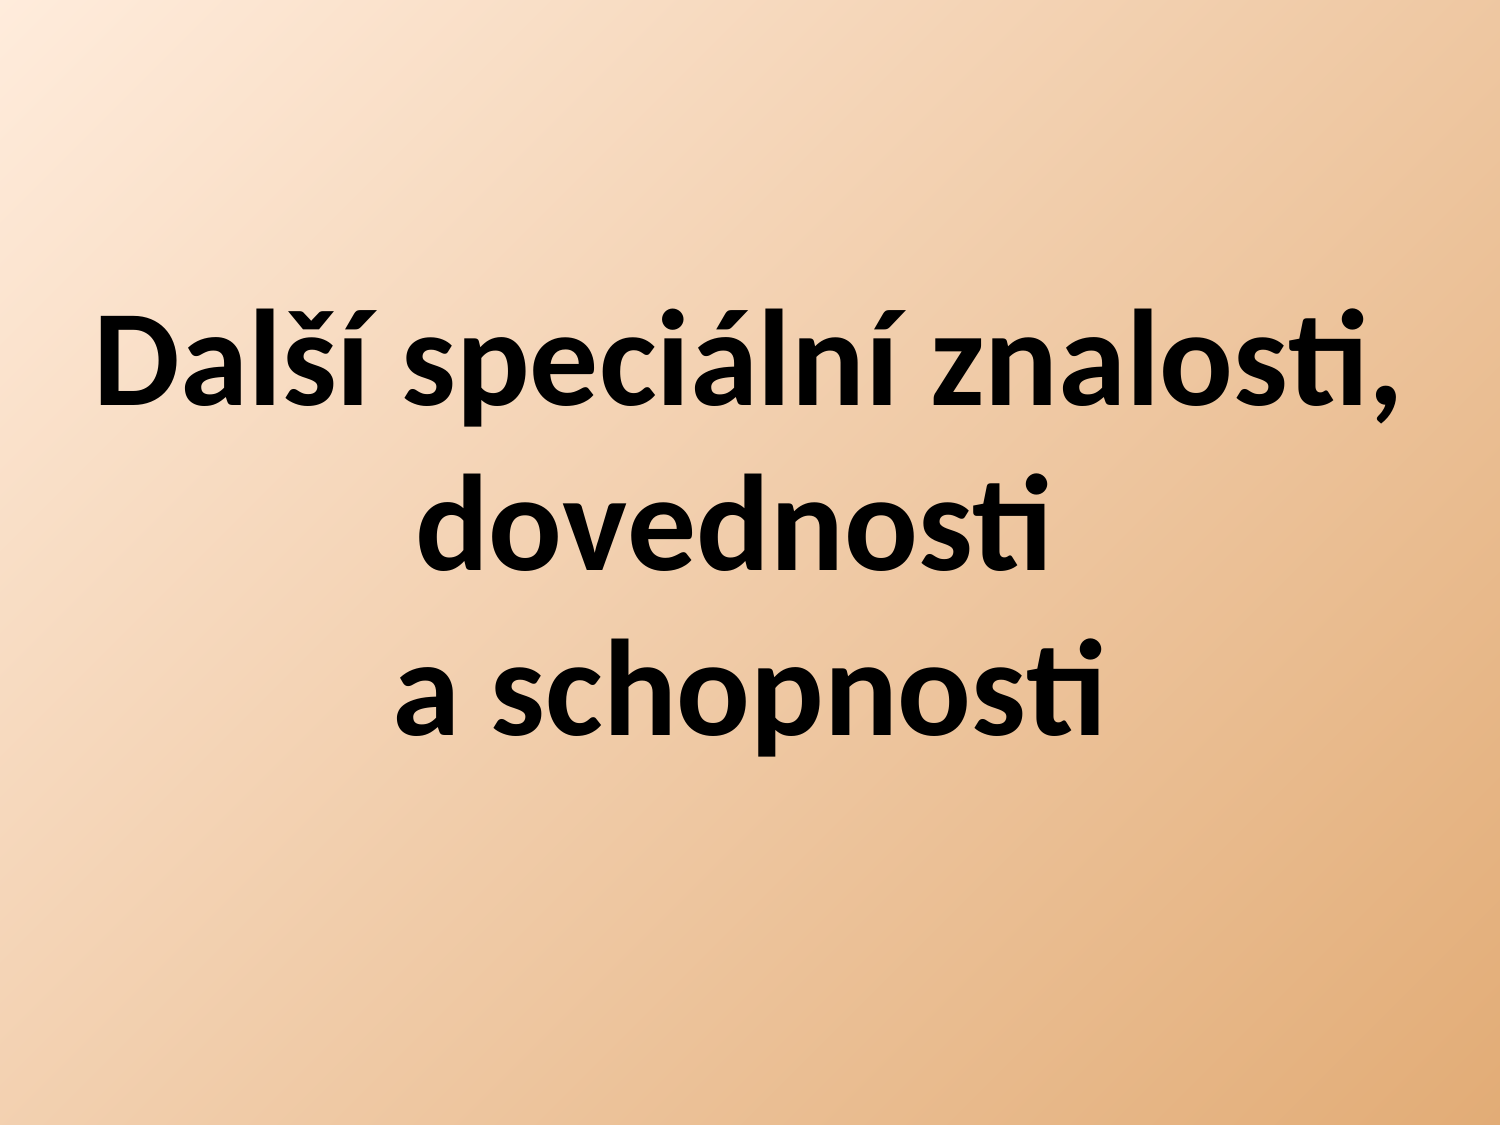

# Další speciální znalosti, dovednosti a schopnosti